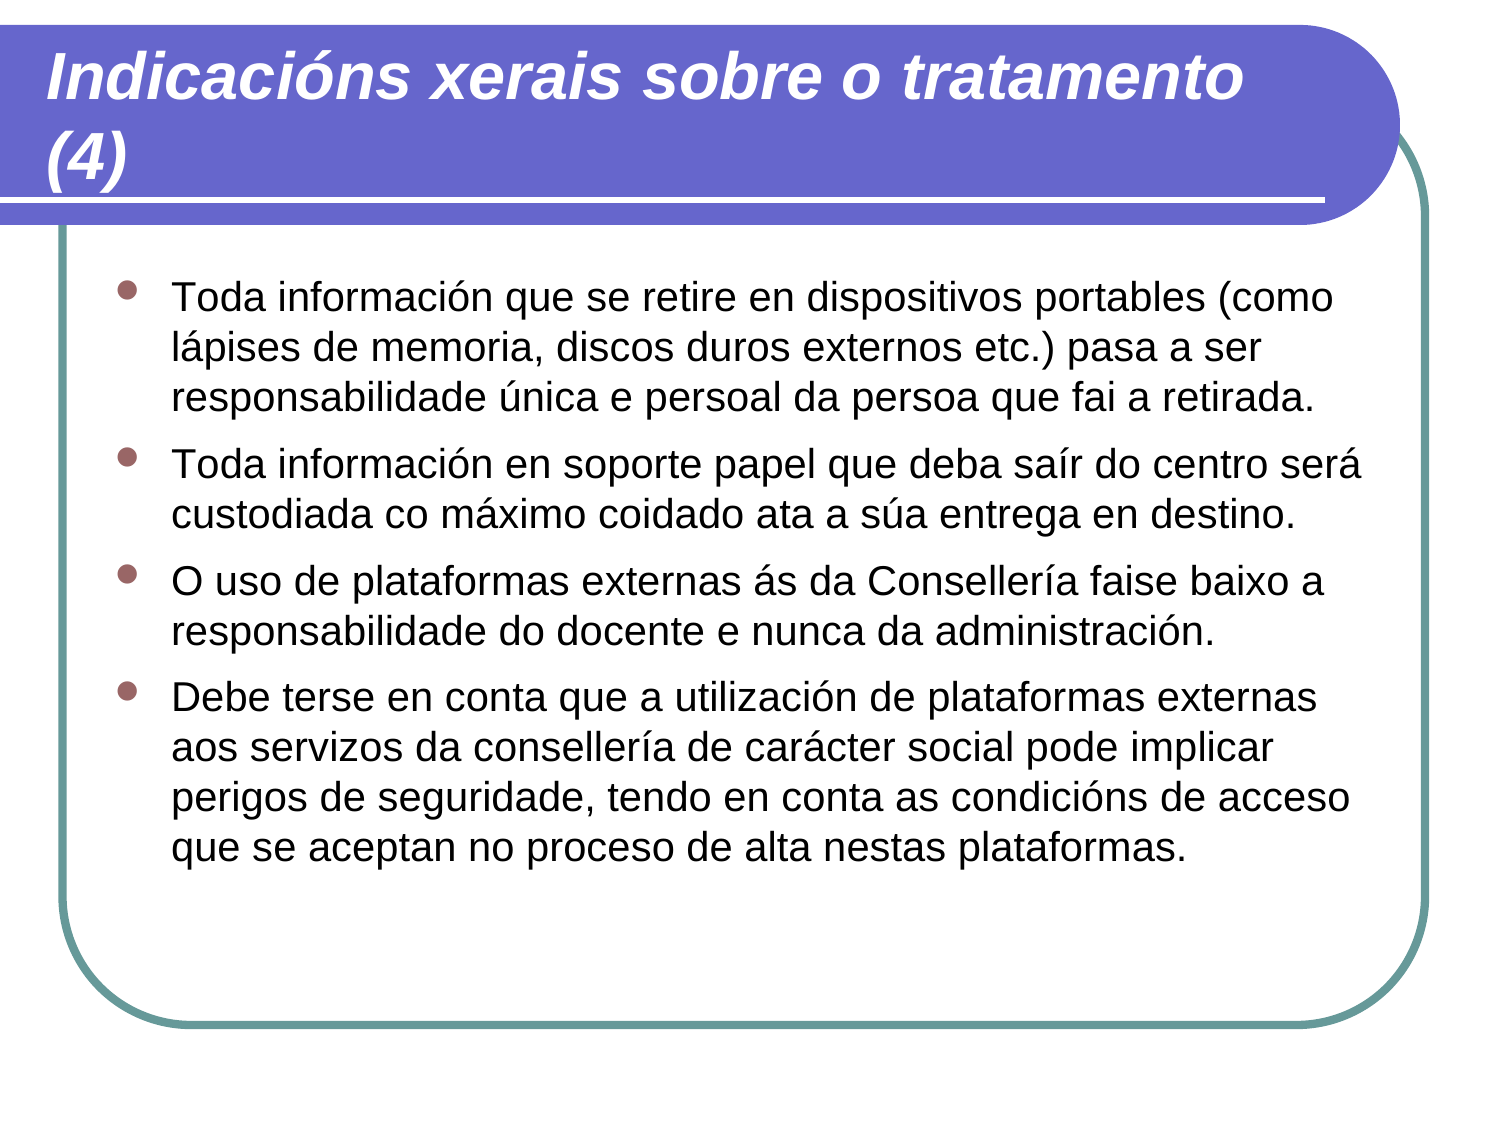

# Indicacións xerais sobre o tratamento (4)
Toda información que se retire en dispositivos portables (como lápises de memoria, discos duros externos etc.) pasa a ser responsabilidade única e persoal da persoa que fai a retirada.
Toda información en soporte papel que deba saír do centro será custodiada co máximo coidado ata a súa entrega en destino.
O uso de plataformas externas ás da Consellería faise baixo a responsabilidade do docente e nunca da administración.
Debe terse en conta que a utilización de plataformas externas aos servizos da consellería de carácter social pode implicar perigos de seguridade, tendo en conta as condicións de acceso que se aceptan no proceso de alta nestas plataformas.